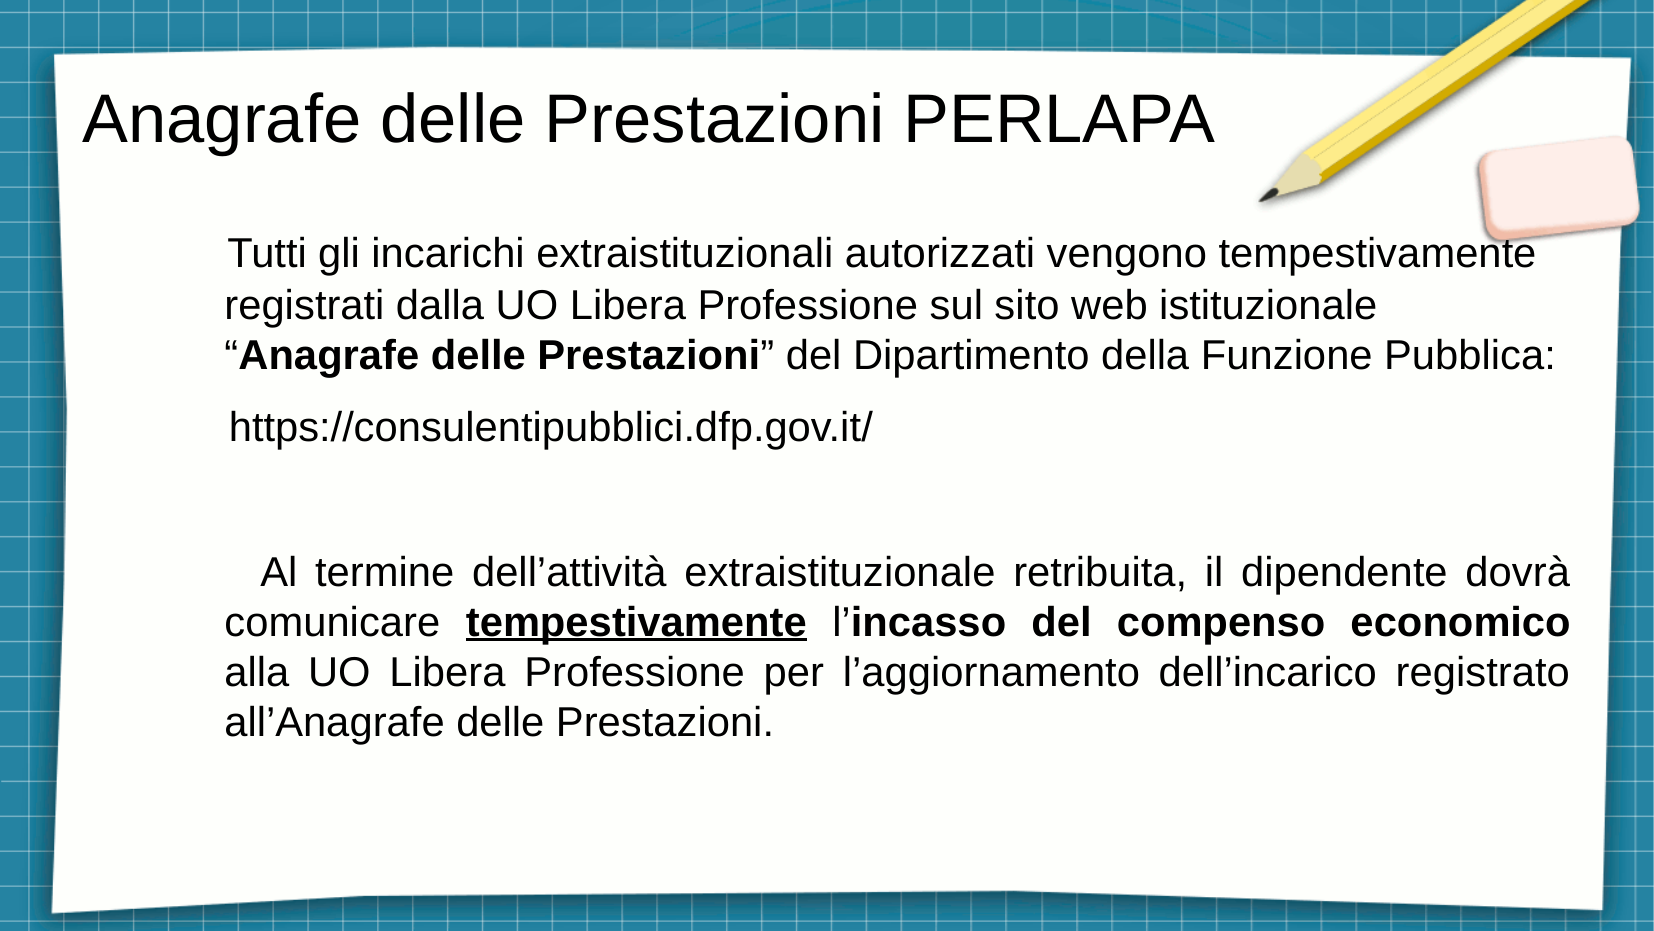

# Anagrafe delle Prestazioni PERLAPA
 Tutti gli incarichi extraistituzionali autorizzati vengono tempestivamente registrati dalla UO Libera Professione sul sito web istituzionale “Anagrafe delle Prestazioni” del Dipartimento della Funzione Pubblica:
 https://consulentipubblici.dfp.gov.it/
 Al termine dell’attività extraistituzionale retribuita, il dipendente dovrà comunicare tempestivamente l’incasso del compenso economico alla UO Libera Professione per l’aggiornamento dell’incarico registrato all’Anagrafe delle Prestazioni.